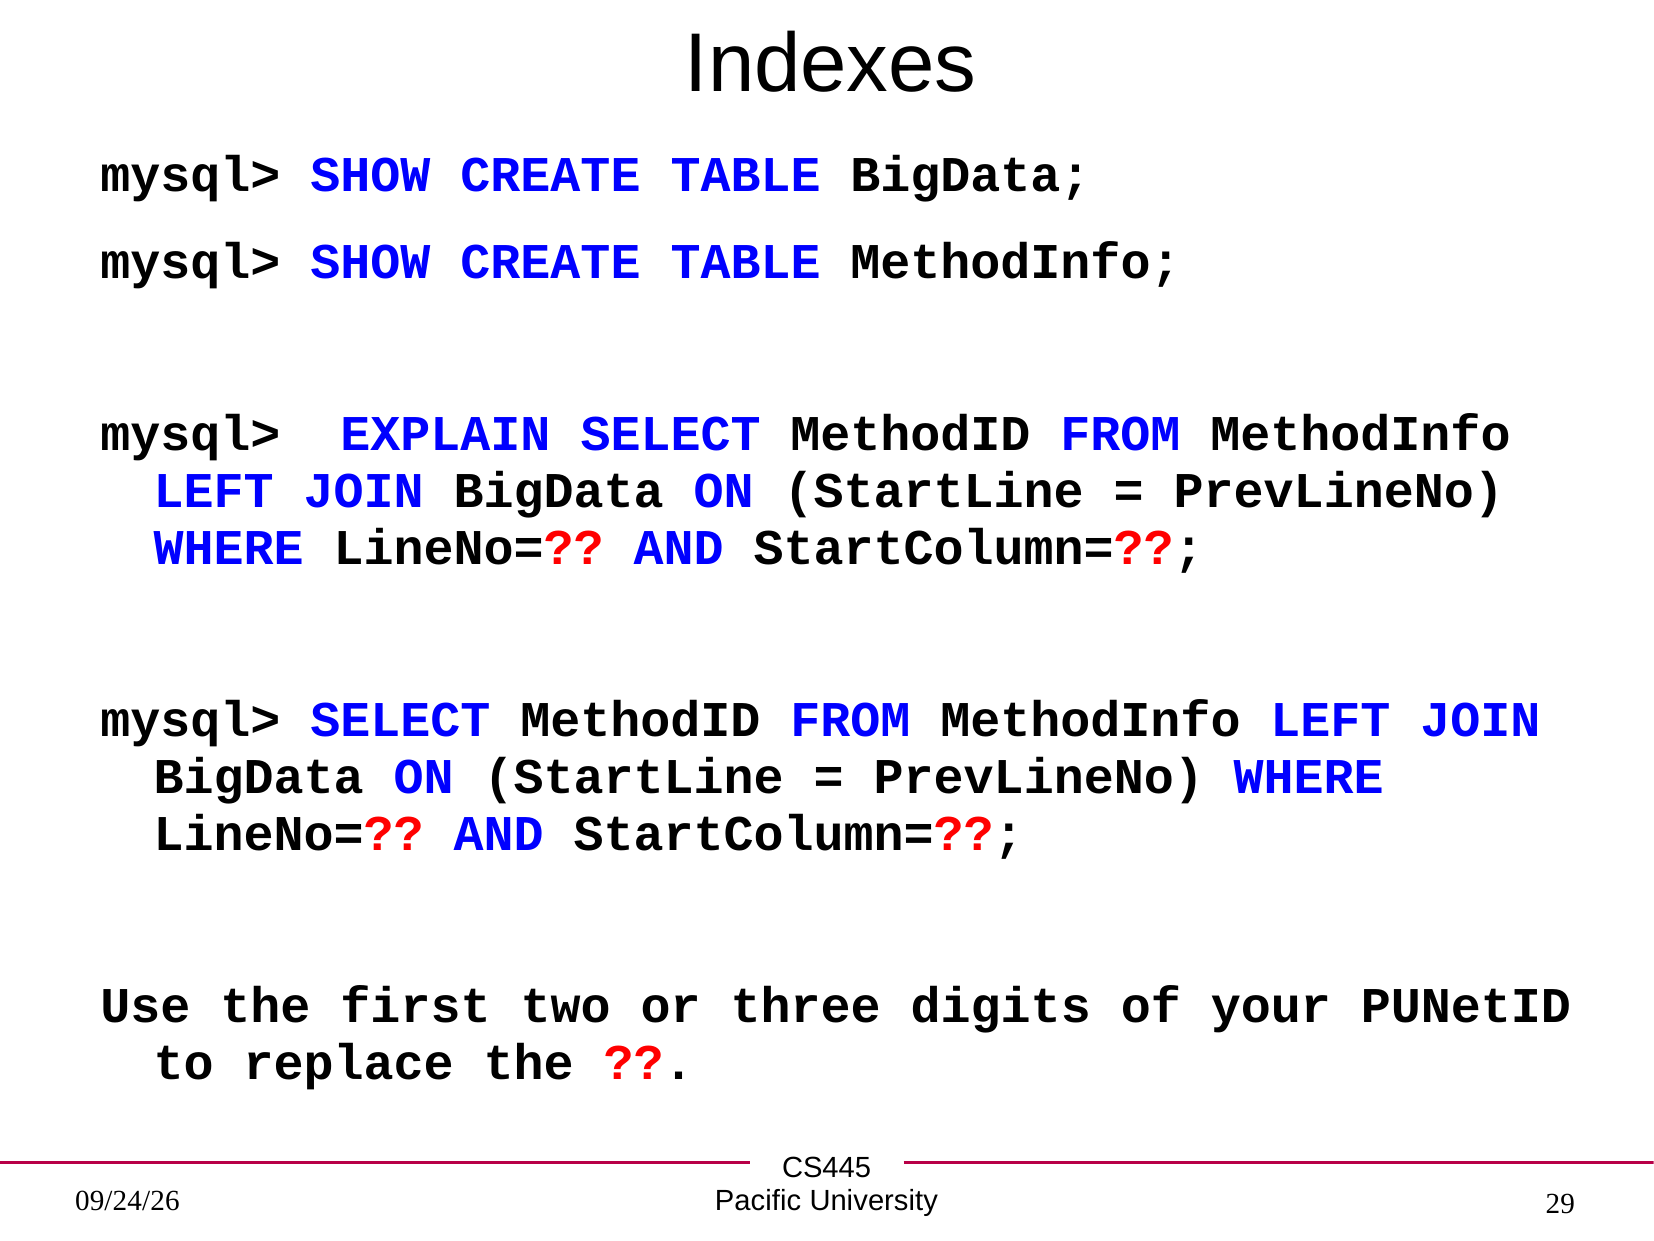

# Indexes
mysql> SHOW CREATE TABLE BigData;
mysql> SHOW CREATE TABLE MethodInfo;
mysql> EXPLAIN SELECT MethodID FROM MethodInfo LEFT JOIN BigData ON (StartLine = PrevLineNo) WHERE LineNo=?? AND StartColumn=??;
mysql> SELECT MethodID FROM MethodInfo LEFT JOIN BigData ON (StartLine = PrevLineNo) WHERE LineNo=?? AND StartColumn=??;
Use the first two or three digits of your PUNetID to replace the ??.